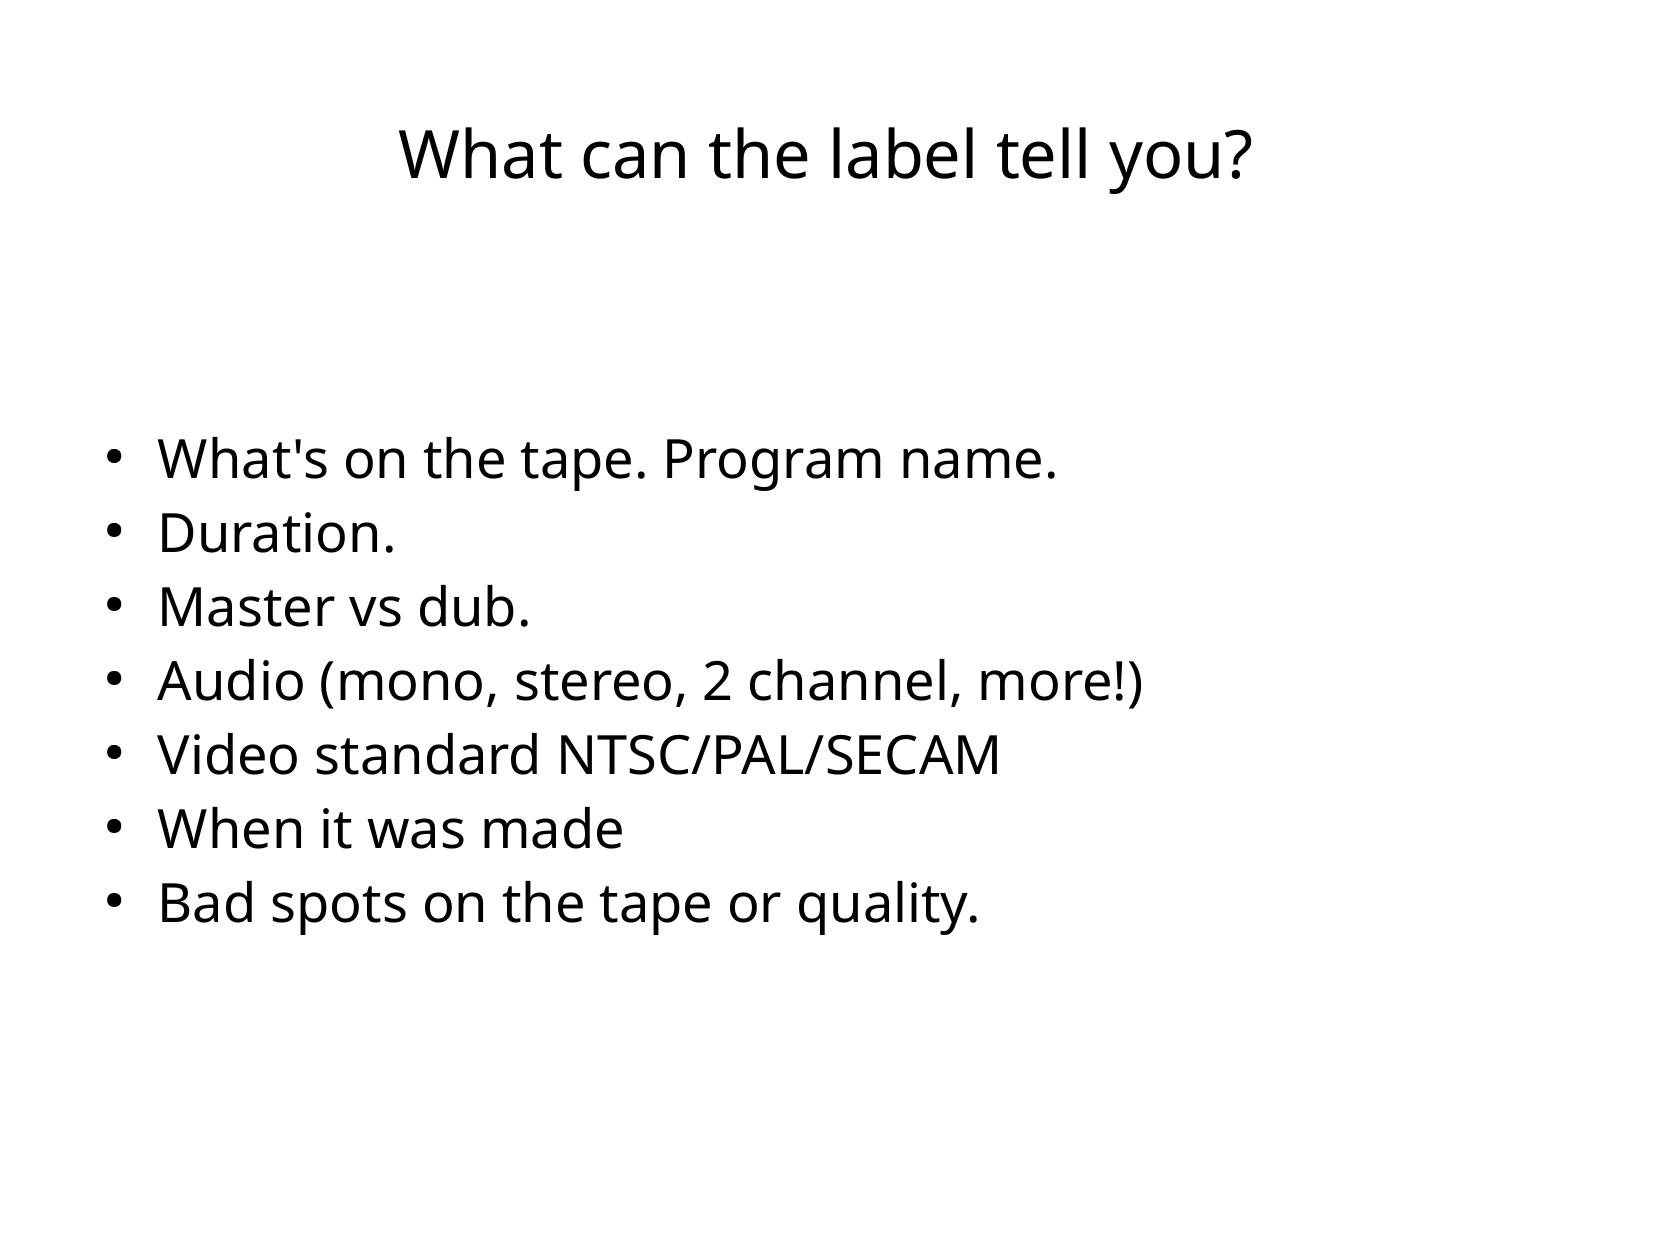

What can the label tell you?
# What's on the tape. Program name.
Duration.
Master vs dub.
Audio (mono, stereo, 2 channel, more!)
Video standard NTSC/PAL/SECAM
When it was made
Bad spots on the tape or quality.